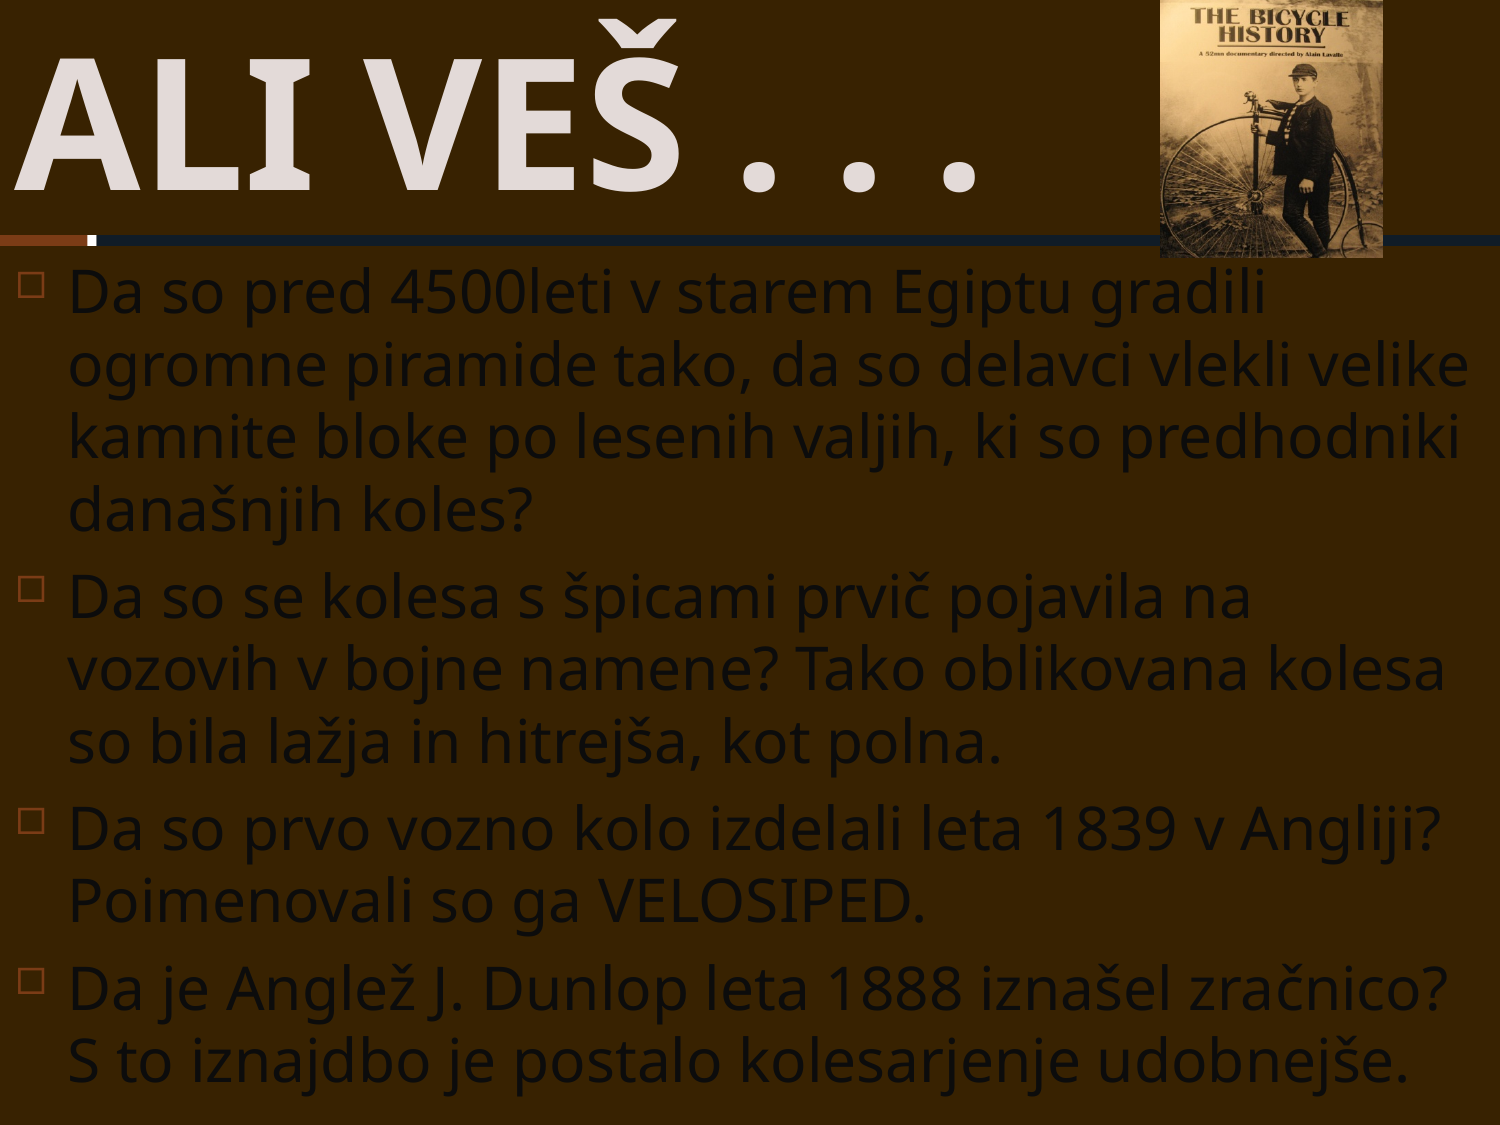

ALI VEŠ . . .
#
Da so pred 4500leti v starem Egiptu gradili ogromne piramide tako, da so delavci vlekli velike kamnite bloke po lesenih valjih, ki so predhodniki današnjih koles?
Da so se kolesa s špicami prvič pojavila na vozovih v bojne namene? Tako oblikovana kolesa so bila lažja in hitrejša, kot polna.
Da so prvo vozno kolo izdelali leta 1839 v Angliji? Poimenovali so ga VELOSIPED.
Da je Anglež J. Dunlop leta 1888 iznašel zračnico? S to iznajdbo je postalo kolesarjenje udobnejše.